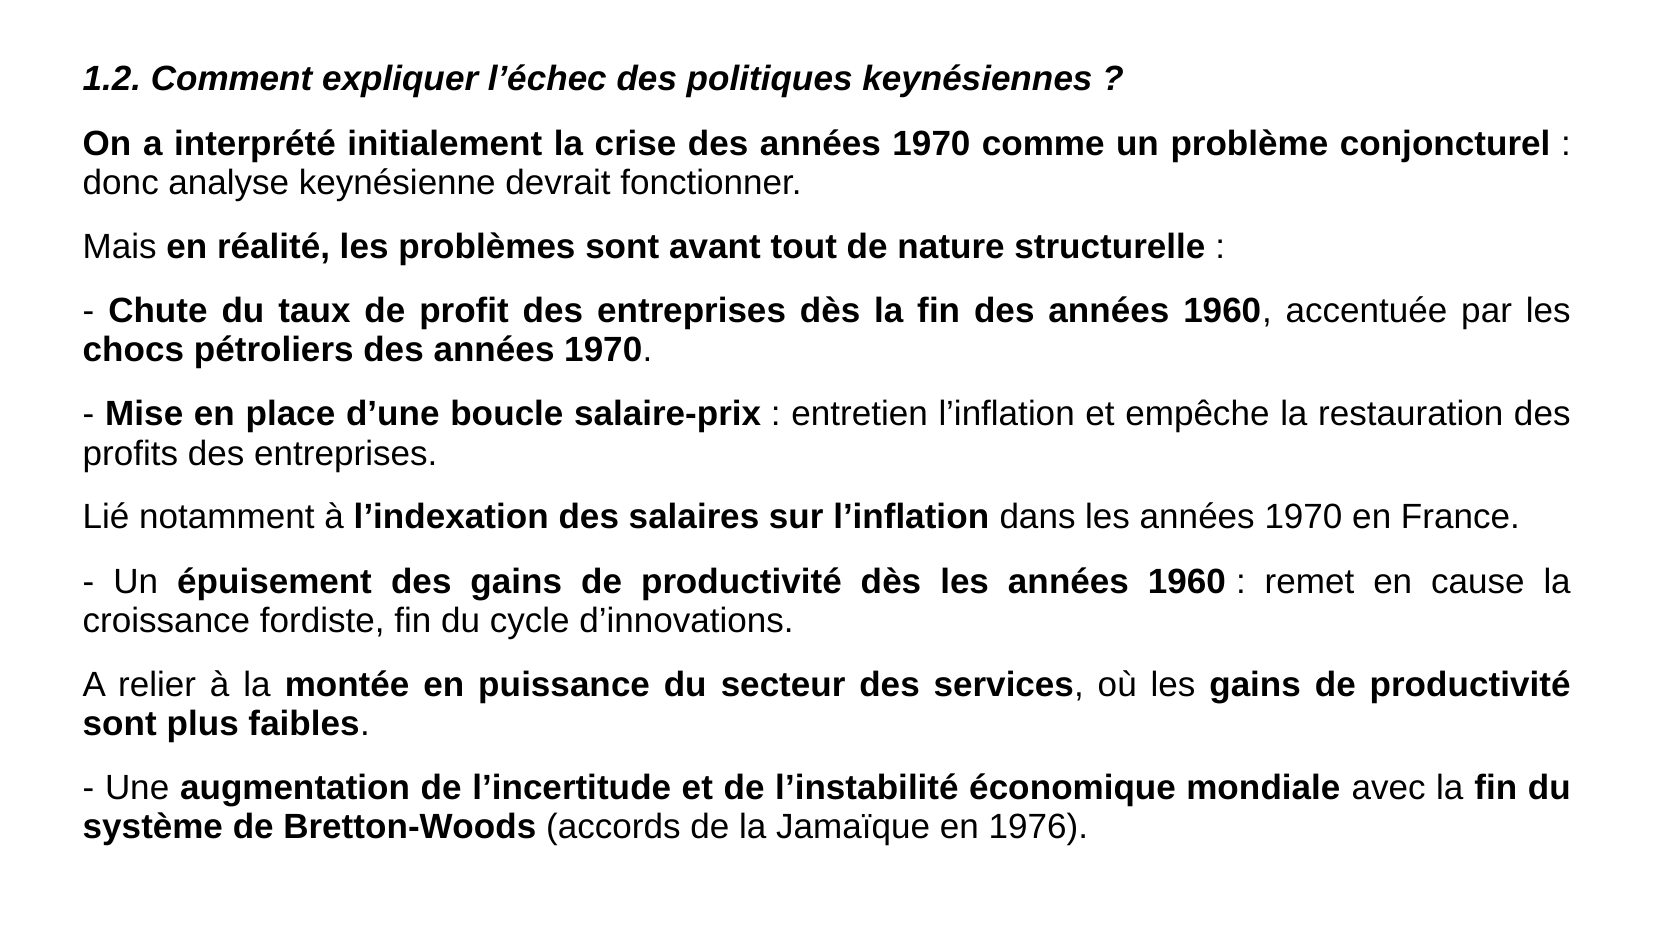

# 1.2. Comment expliquer l’échec des politiques keynésiennes ?
On a interprété initialement la crise des années 1970 comme un problème conjoncturel : donc analyse keynésienne devrait fonctionner.
Mais en réalité, les problèmes sont avant tout de nature structurelle :
- Chute du taux de profit des entreprises dès la fin des années 1960, accentuée par les chocs pétroliers des années 1970.
- Mise en place d’une boucle salaire-prix : entretien l’inflation et empêche la restauration des profits des entreprises.
Lié notamment à l’indexation des salaires sur l’inflation dans les années 1970 en France.
- Un épuisement des gains de productivité dès les années 1960 : remet en cause la croissance fordiste, fin du cycle d’innovations.
A relier à la montée en puissance du secteur des services, où les gains de productivité sont plus faibles.
- Une augmentation de l’incertitude et de l’instabilité économique mondiale avec la fin du système de Bretton-Woods (accords de la Jamaïque en 1976).